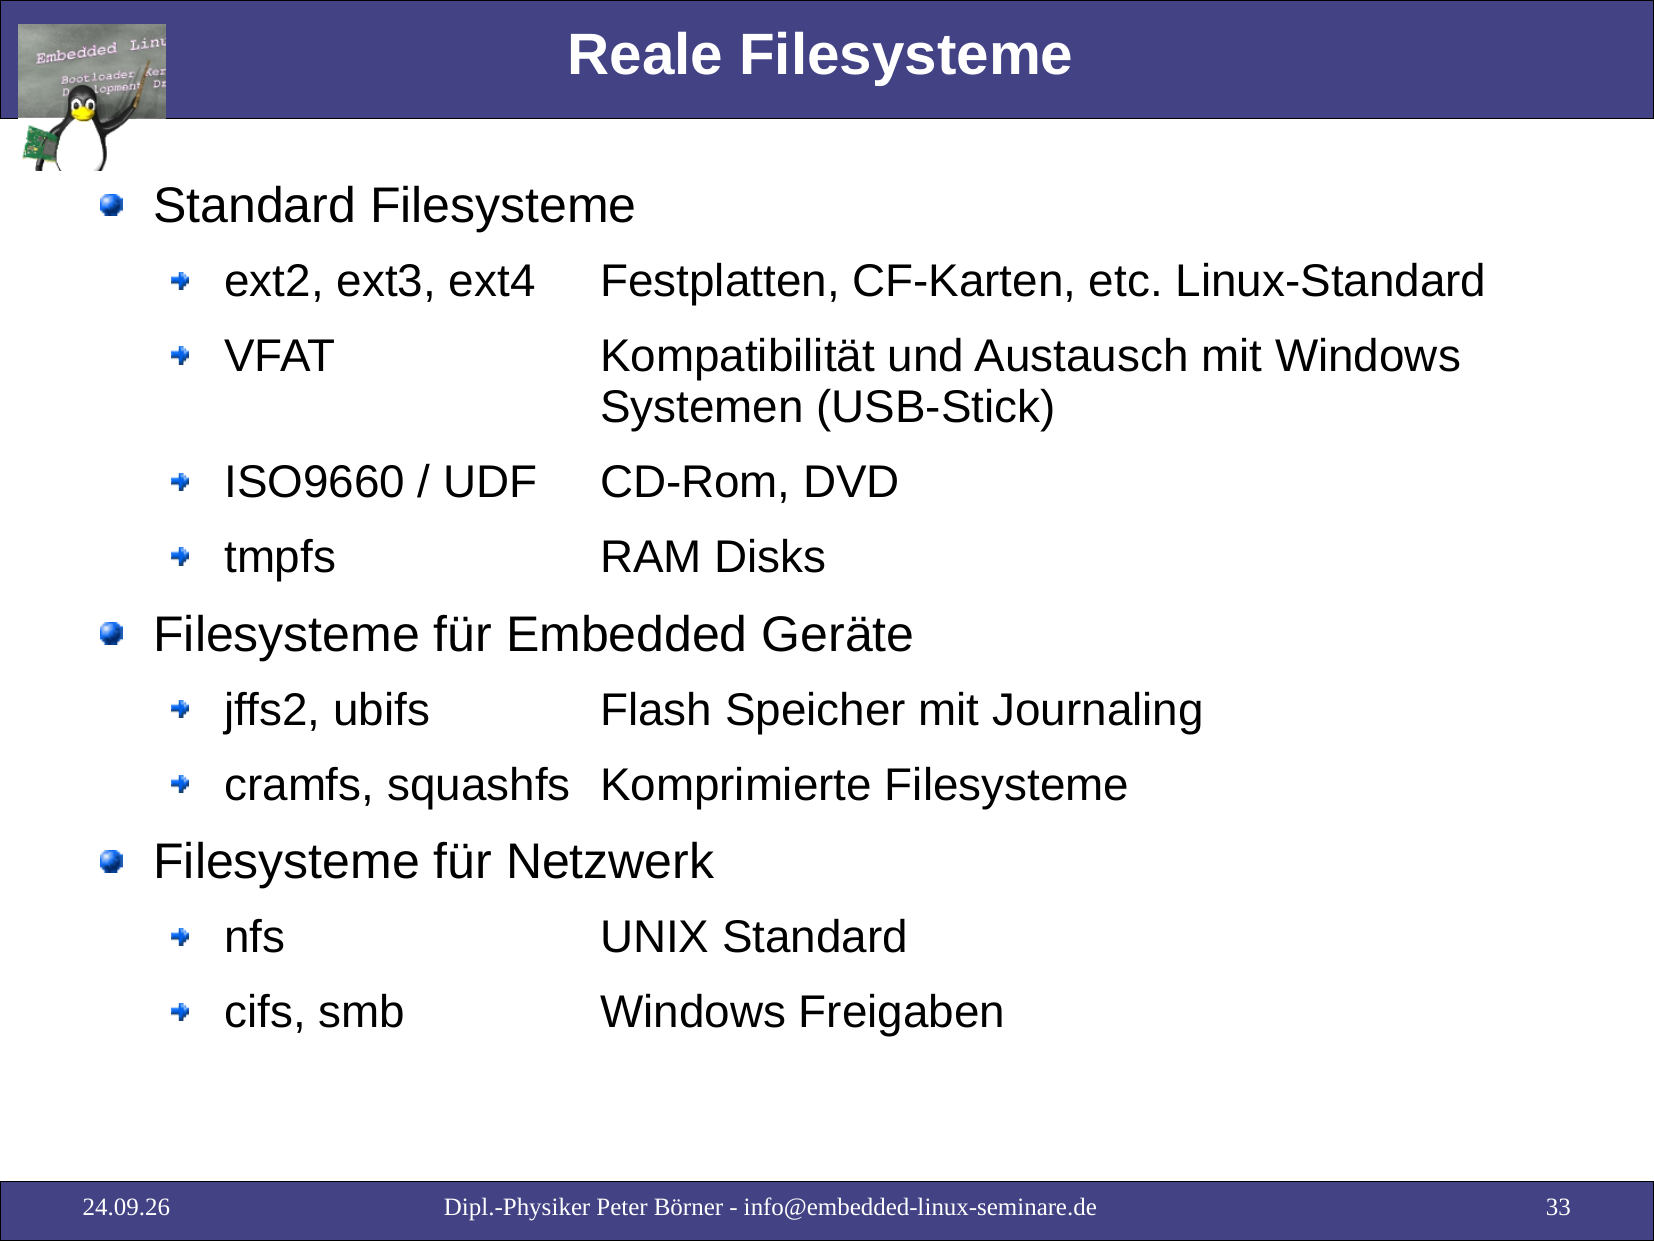

# Reale Filesysteme
Standard Filesysteme
ext2, ext3, ext4	Festplatten, CF-Karten, etc. Linux-Standard
VFAT	Kompatibilität und Austausch mit Windows
	Systemen (USB-Stick)
ISO9660 / UDF	CD-Rom, DVD
tmpfs	RAM Disks
Filesysteme für Embedded Geräte
jffs2, ubifs	Flash Speicher mit Journaling
cramfs, squashfs	Komprimierte Filesysteme
Filesysteme für Netzwerk
nfs	UNIX Standard
cifs, smb	Windows Freigaben
 Dipl.-Physiker Peter Börner - info@embedded-linux-seminare.de
33